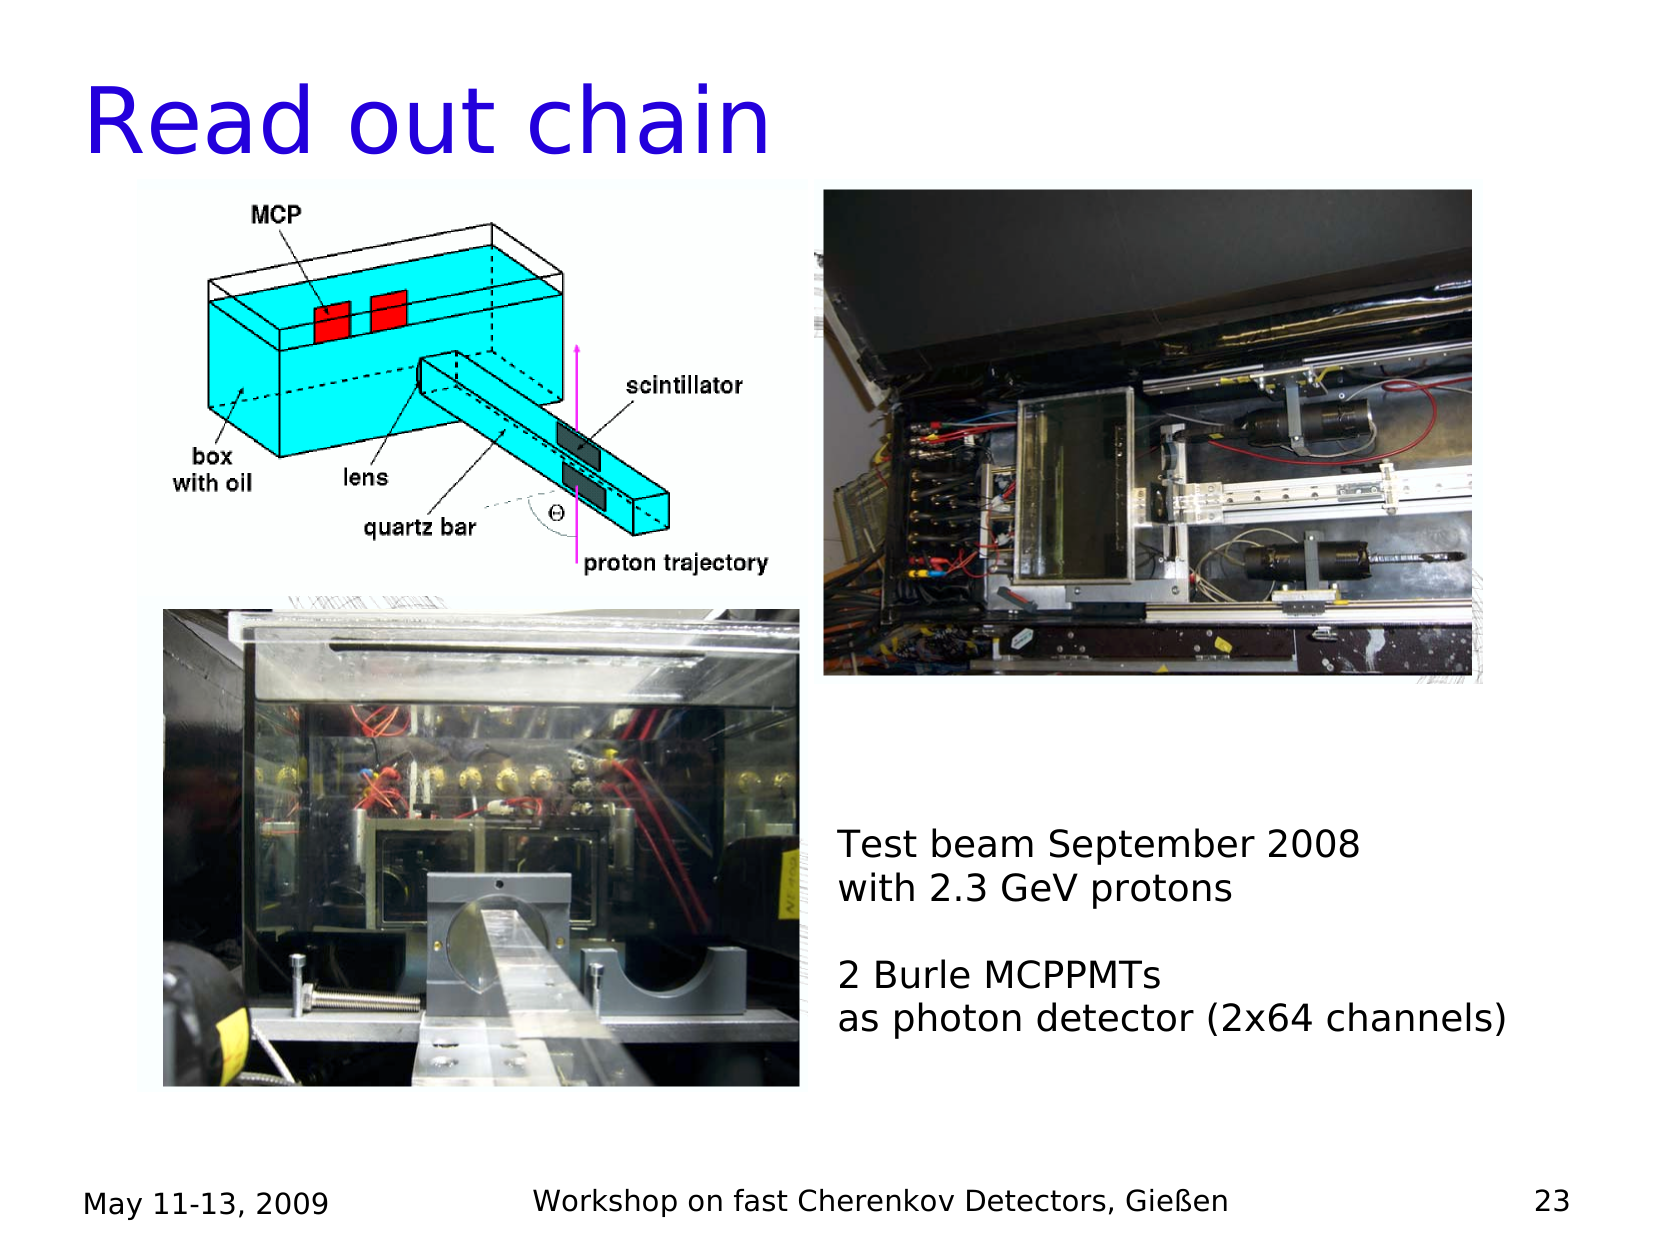

# Read out chain
Test beam September 2008
with 2.3 GeV protons
2 Burle MCPPMTs
as photon detector (2x64 channels)
Workshop on fast Cherenkov Detectors, Gießen
23
May 11-13, 2009